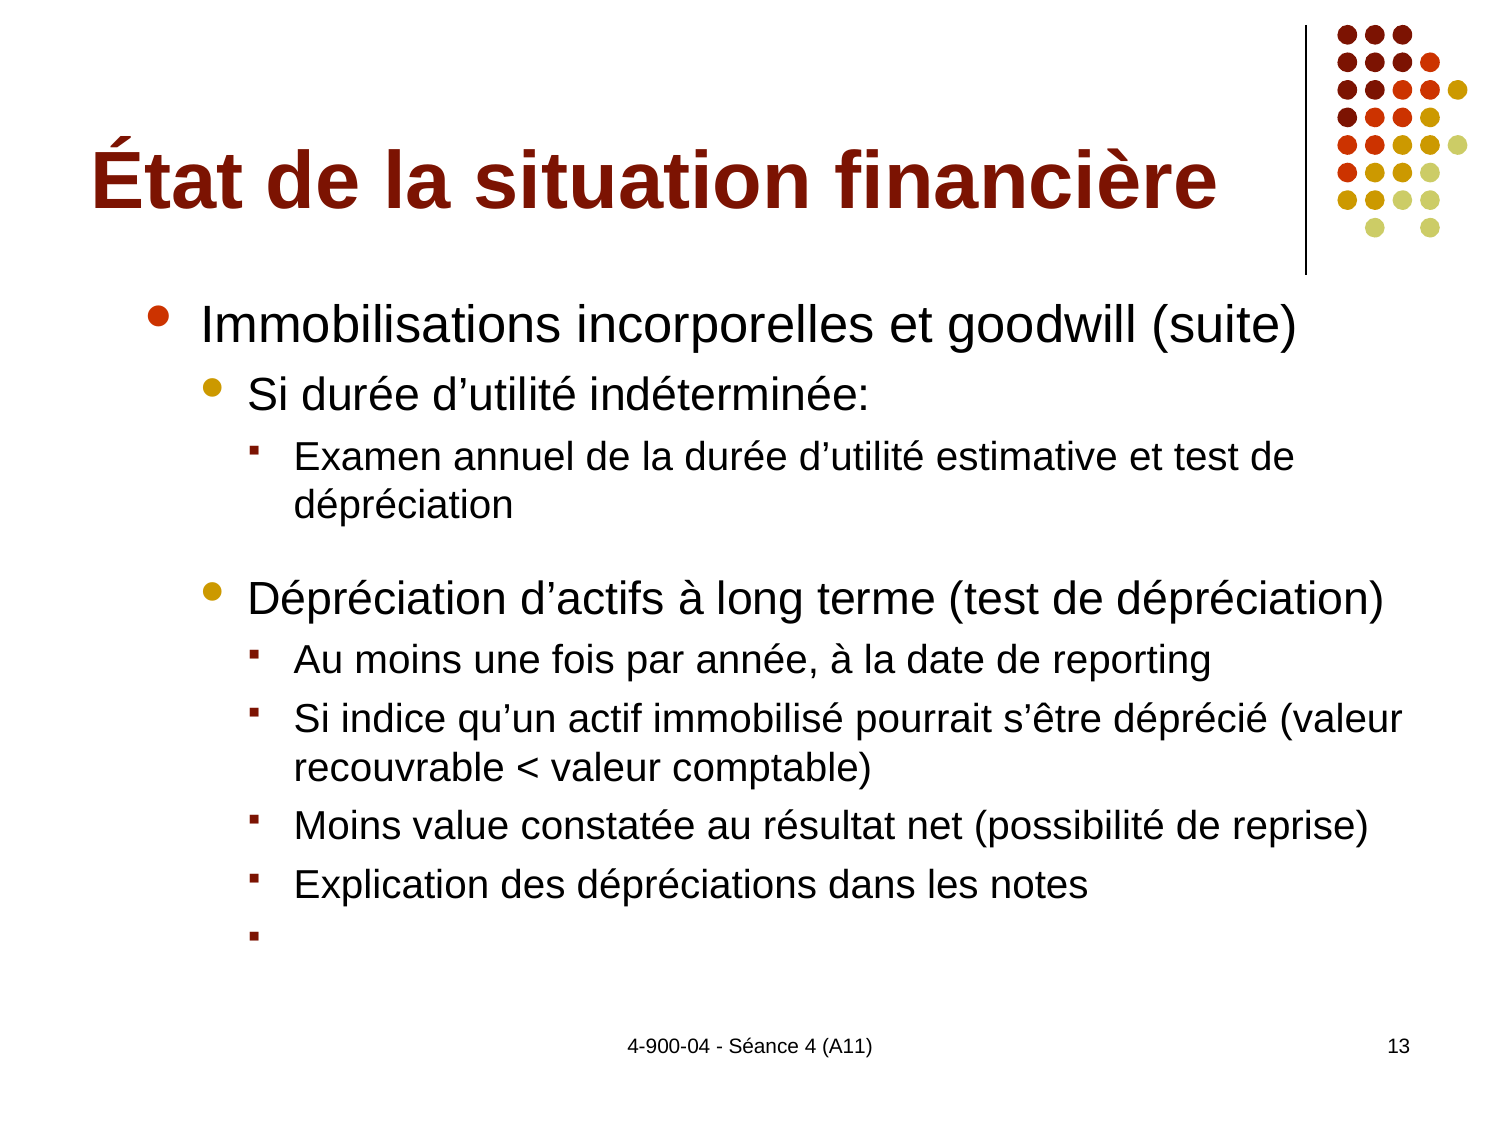

# État de la situation financière
Immobilisations incorporelles et goodwill (suite)
Si durée d’utilité indéterminée:
Examen annuel de la durée d’utilité estimative et test de dépréciation
Dépréciation d’actifs à long terme (test de dépréciation)
Au moins une fois par année, à la date de reporting
Si indice qu’un actif immobilisé pourrait s’être déprécié (valeur recouvrable < valeur comptable)
Moins value constatée au résultat net (possibilité de reprise)
Explication des dépréciations dans les notes
4-900-04 - Séance 4 (A11)